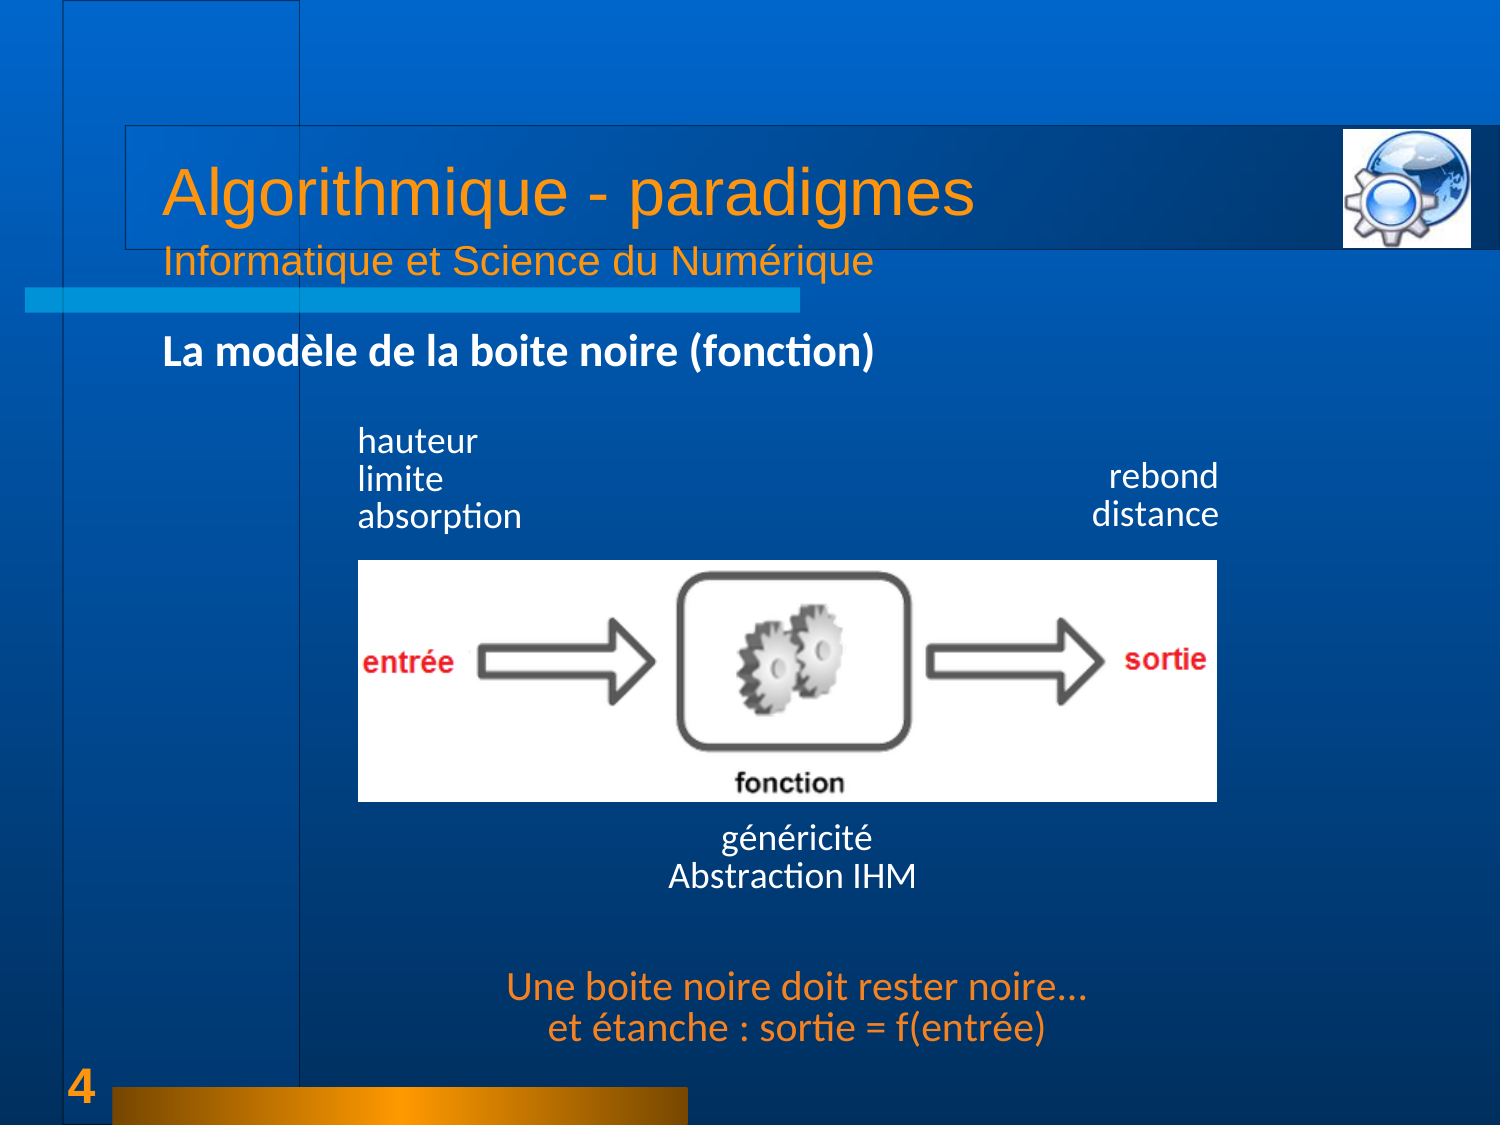

La modèle de la boite noire (fonction)
Une boite noire doit rester noire...
et étanche : sortie = f(entrée)
hauteur
limite
absorption
rebond
distance
généricité
Abstraction IHM